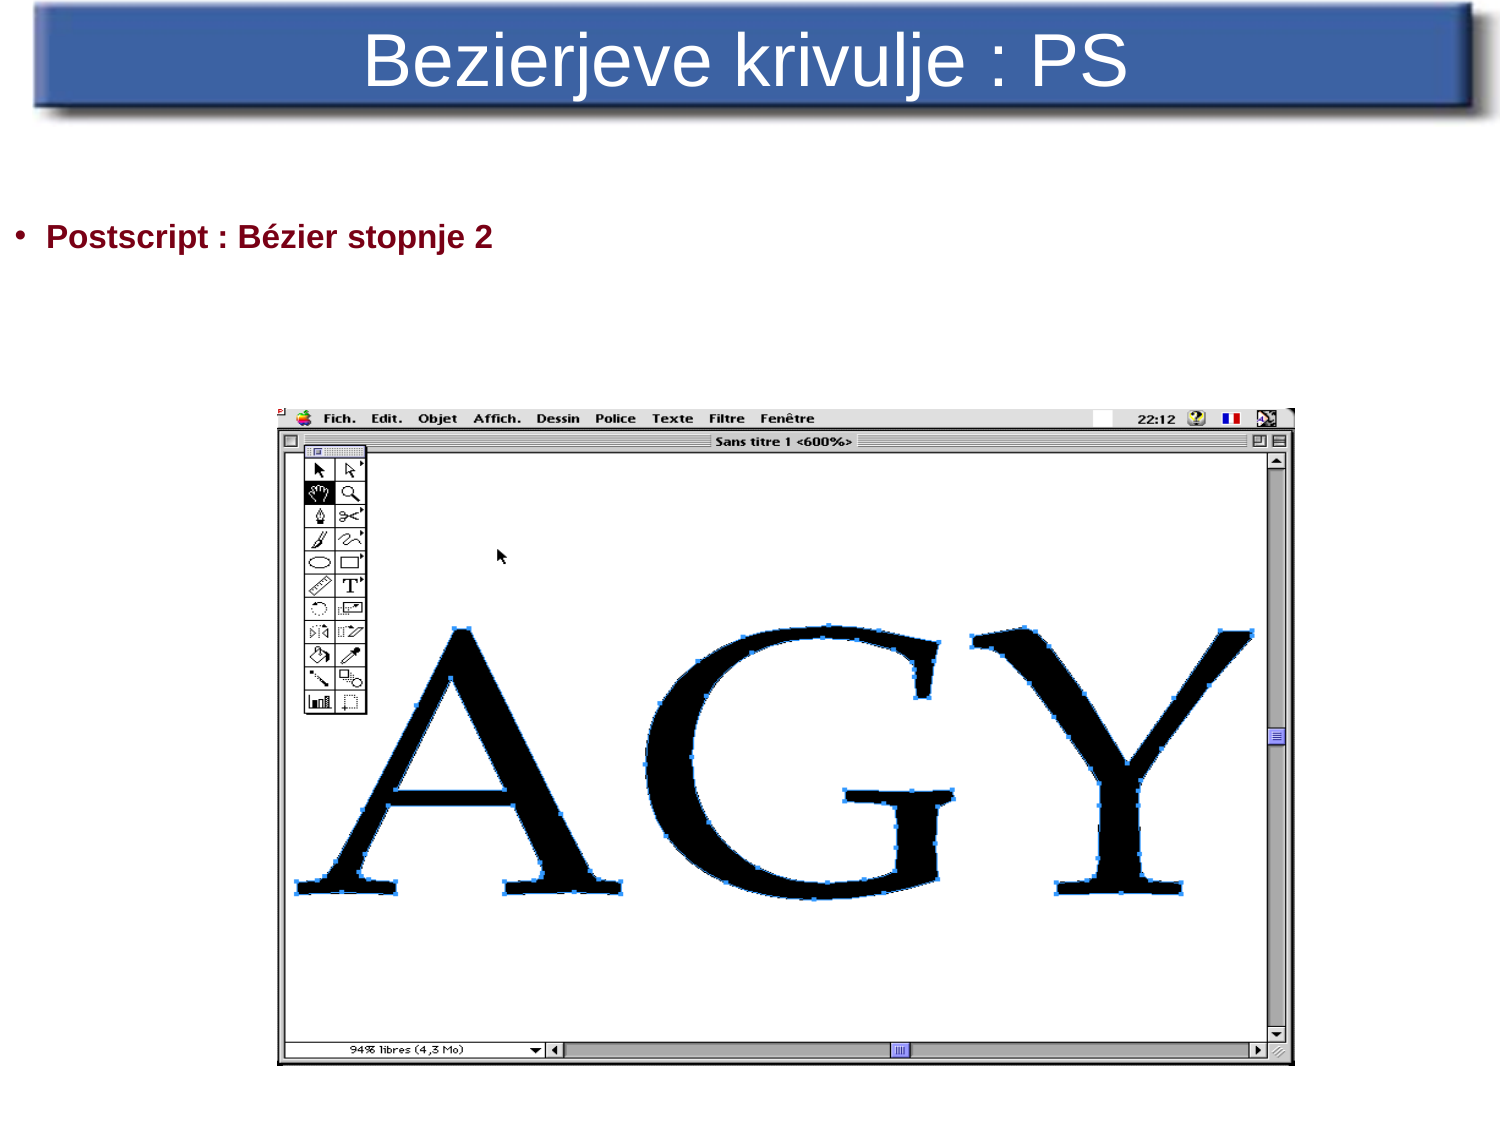

# Bezierjeve krivulje : PS
Postscript : Bézier stopnje 2